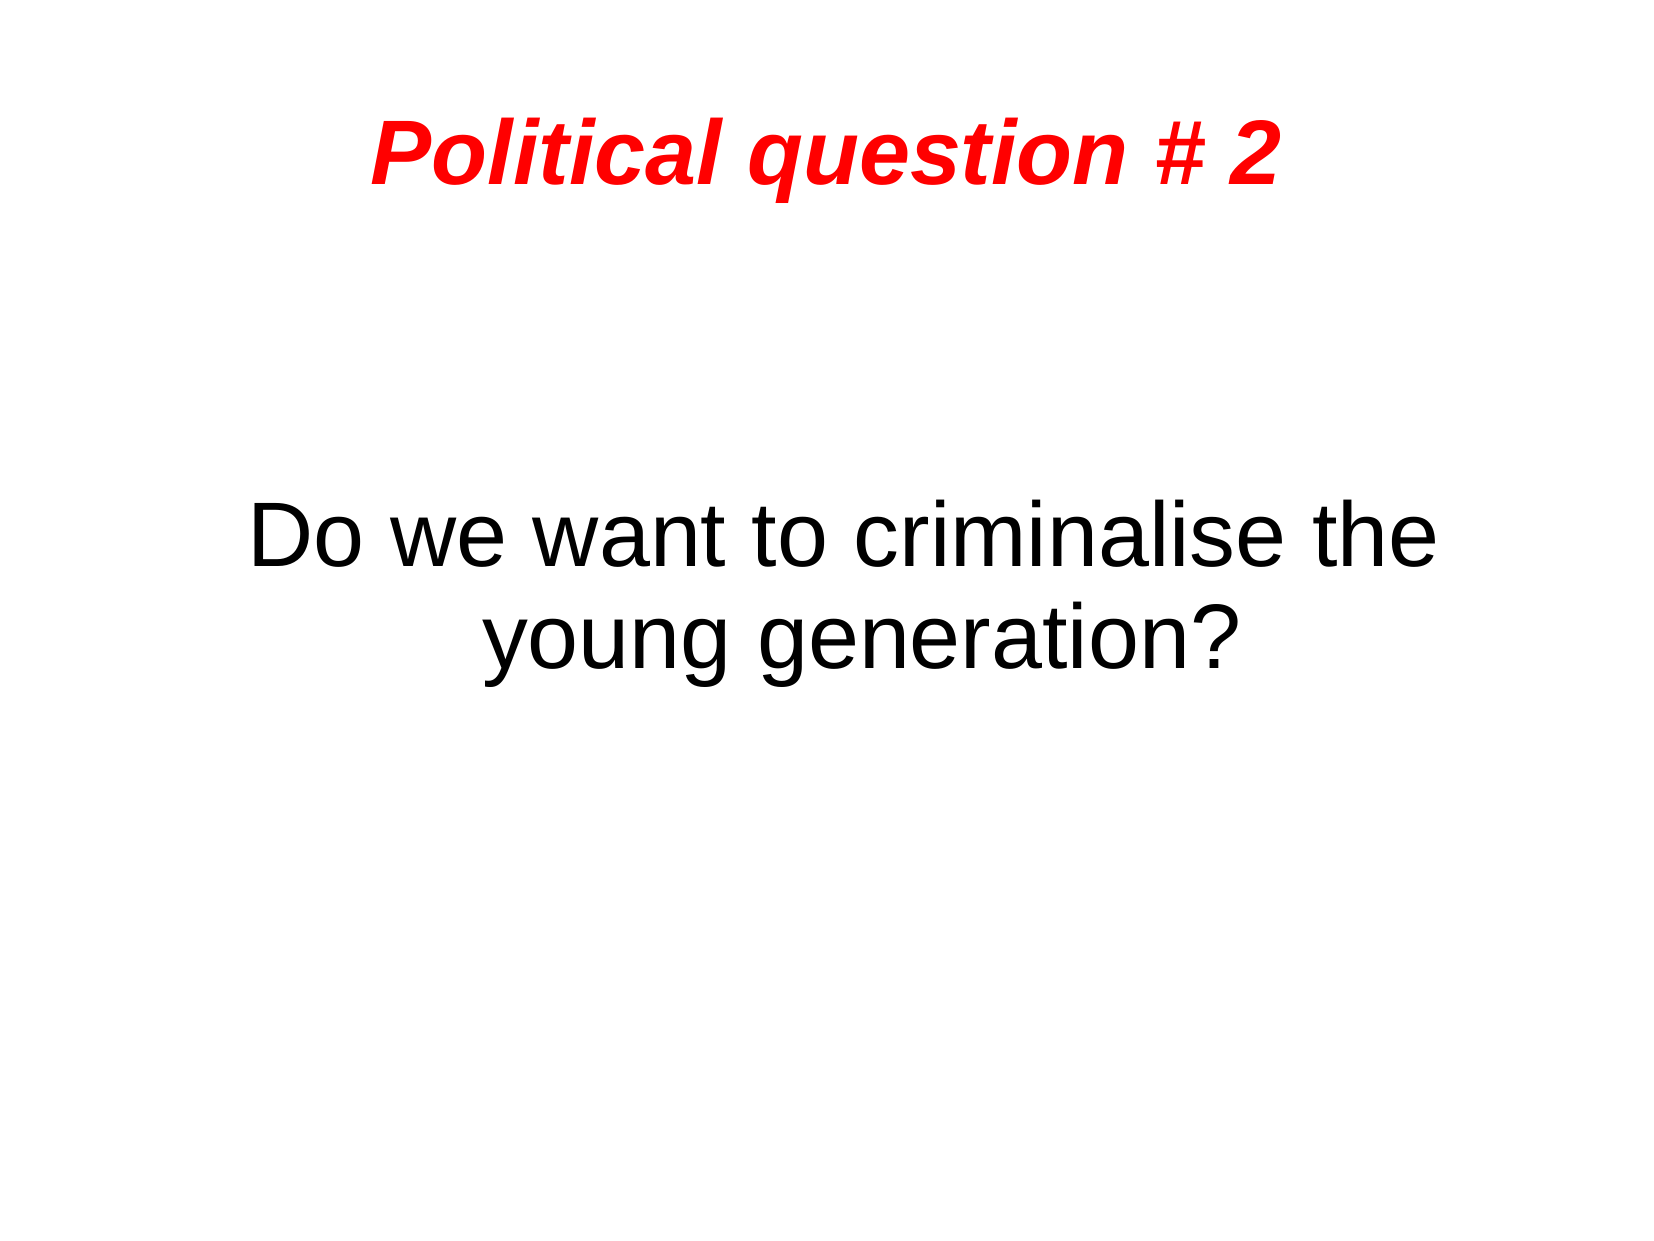

# Political question # 2
Do we want to criminalise the young generation?